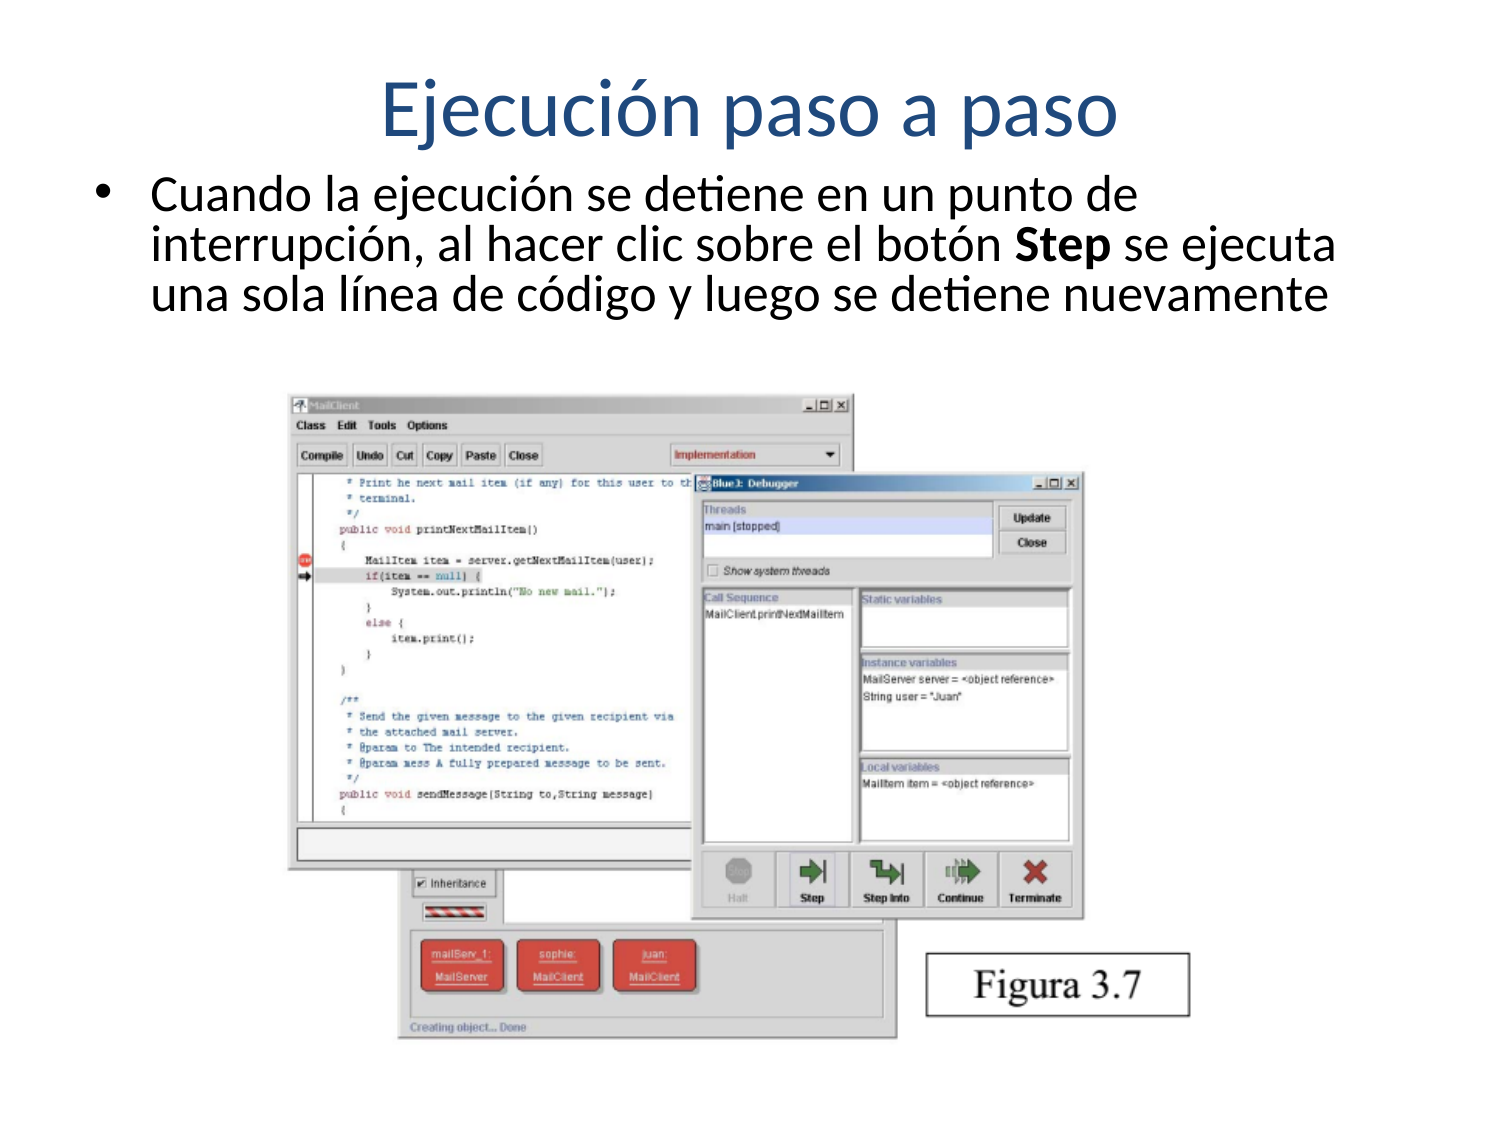

# Ejecución paso a paso
Cuando la ejecución se detiene en un punto de interrupción, al hacer clic sobre el botón Step se ejecuta una sola línea de código y luego se detiene nuevamente